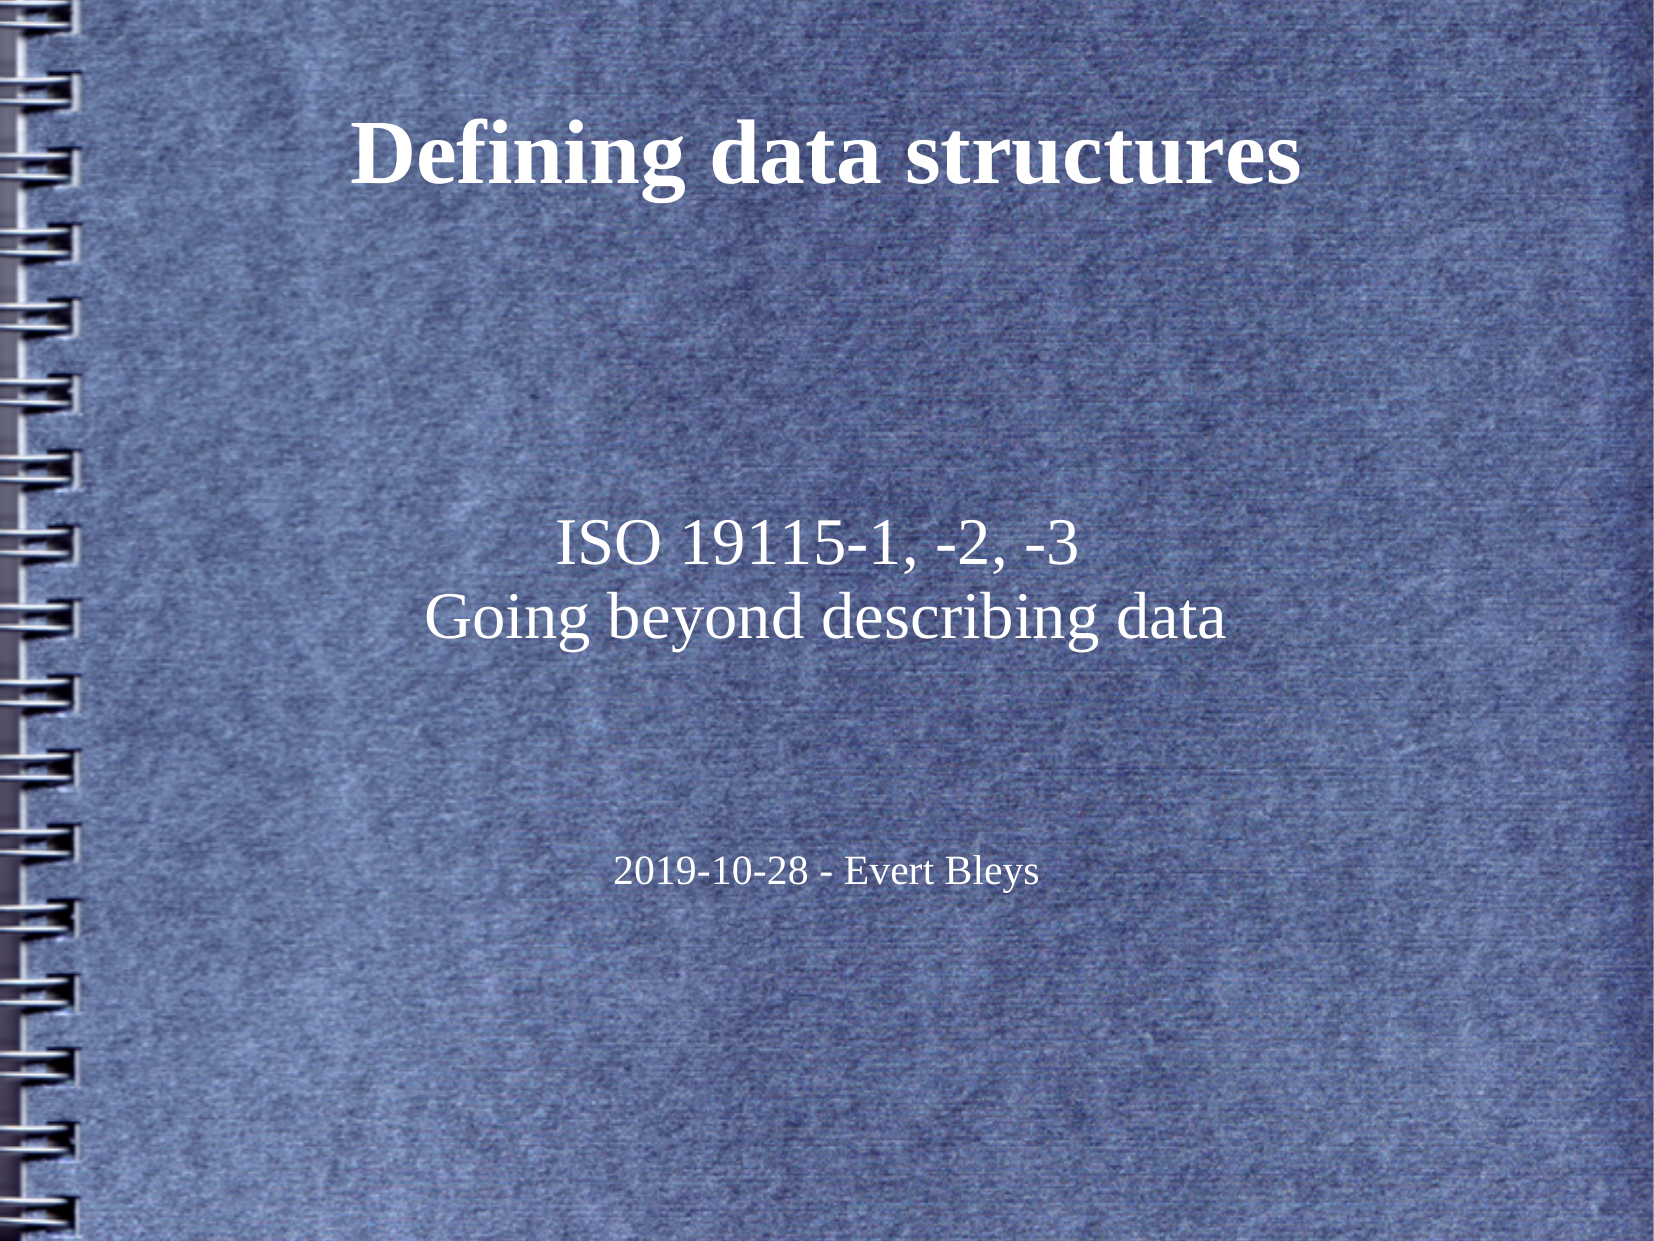

# Defining data structures
ISO 19115-1, -2, -3
Going beyond describing data
2019-10-28 - Evert Bleys